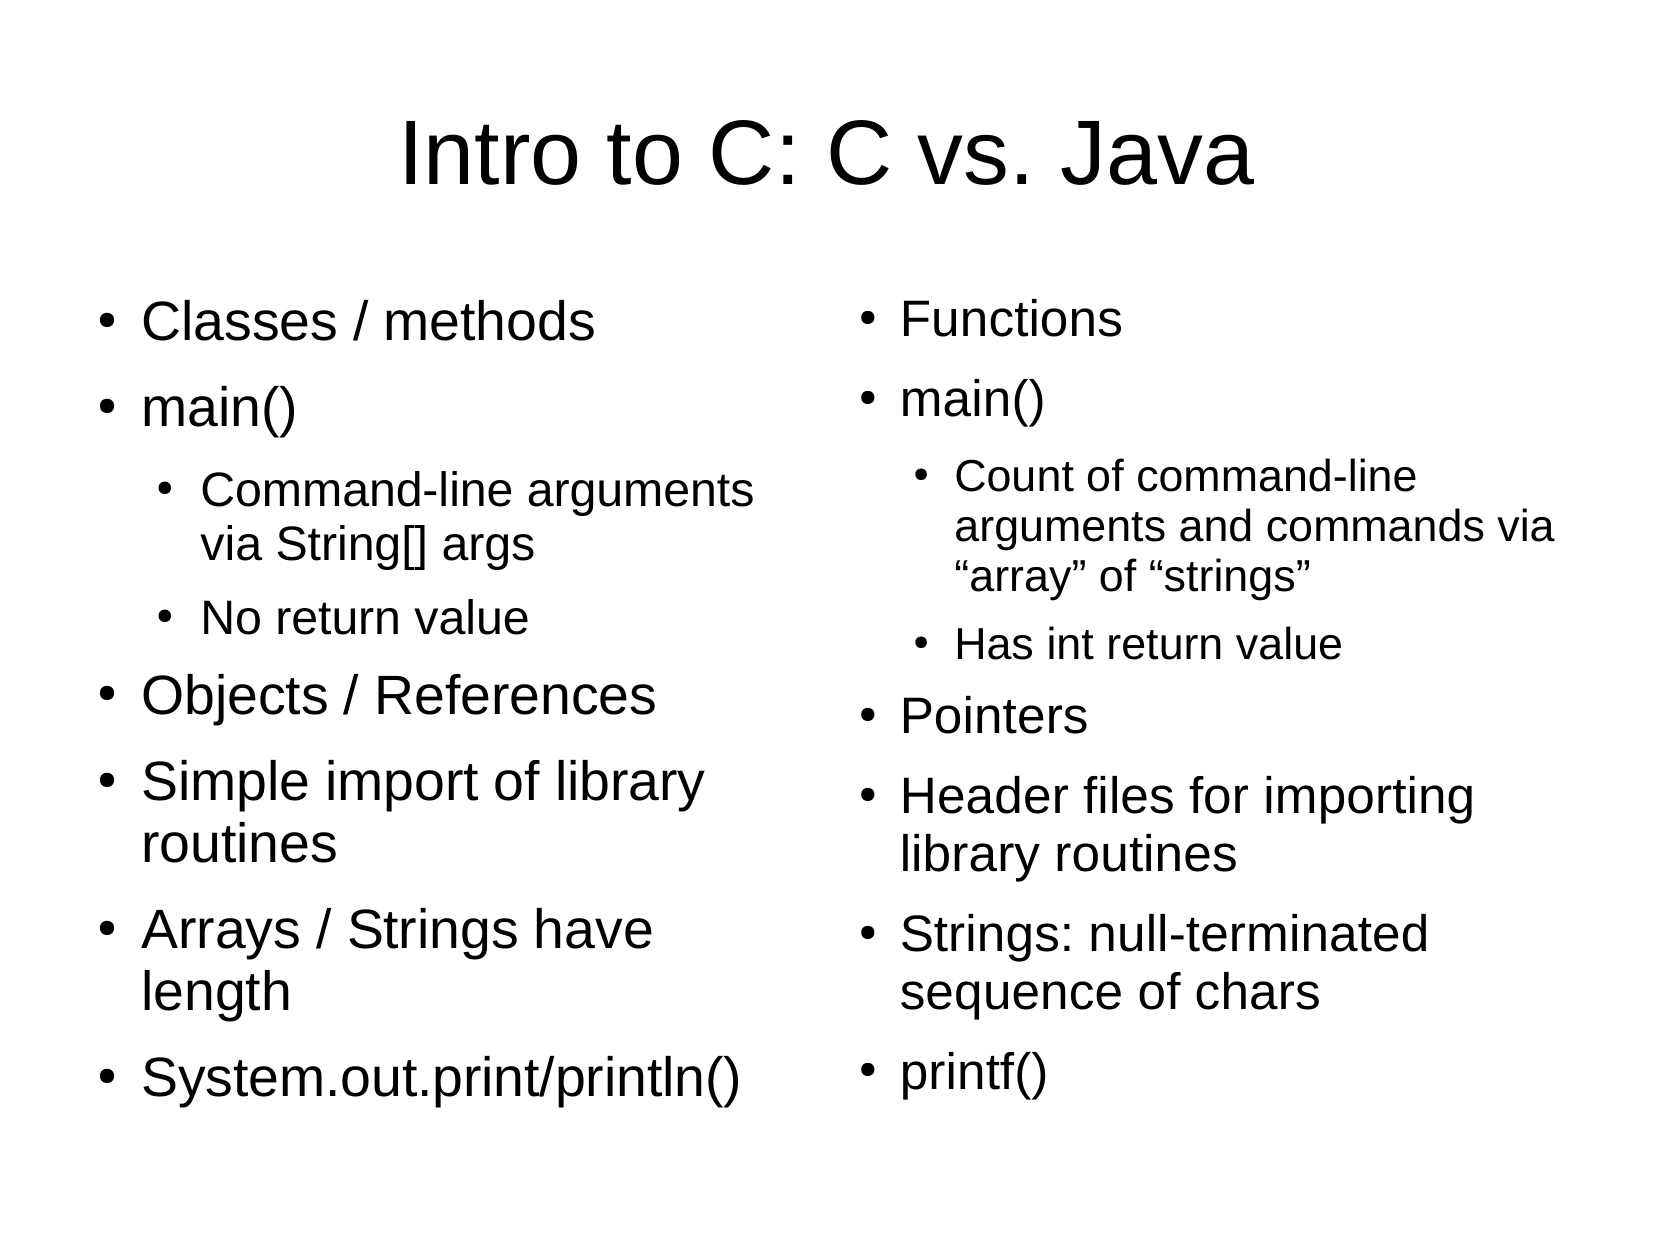

# Intro to C: C vs. Java
Classes / methods
main()
Command-line arguments via String[] args
No return value
Objects / References
Simple import of library routines
Arrays / Strings have length
System.out.print/println()
Functions
main()
Count of command-line arguments and commands via “array” of “strings”
Has int return value
Pointers
Header files for importing library routines
Strings: null-terminated sequence of chars
printf()